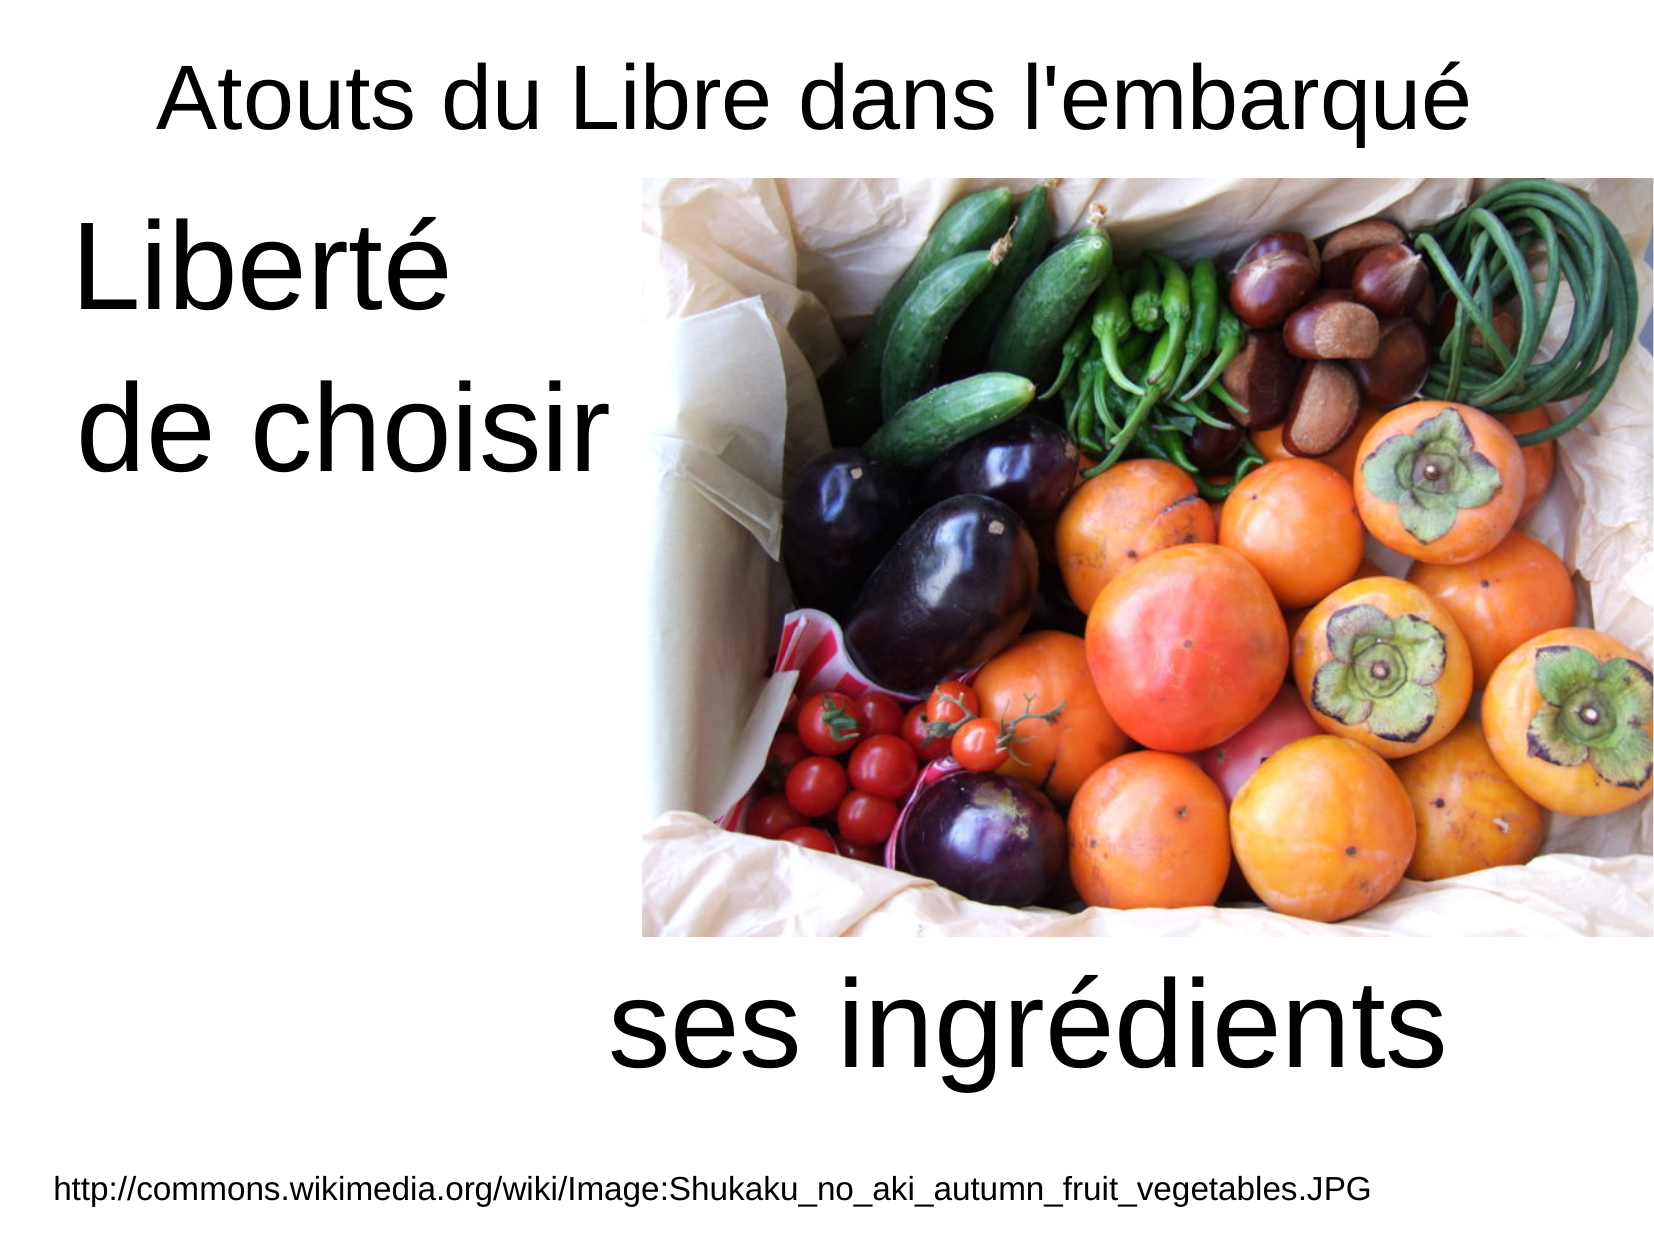

# Atouts du Libre dans l'embarqué
Liberté
de choisir
ses ingrédients
http://commons.wikimedia.org/wiki/Image:Shukaku_no_aki_autumn_fruit_vegetables.JPG